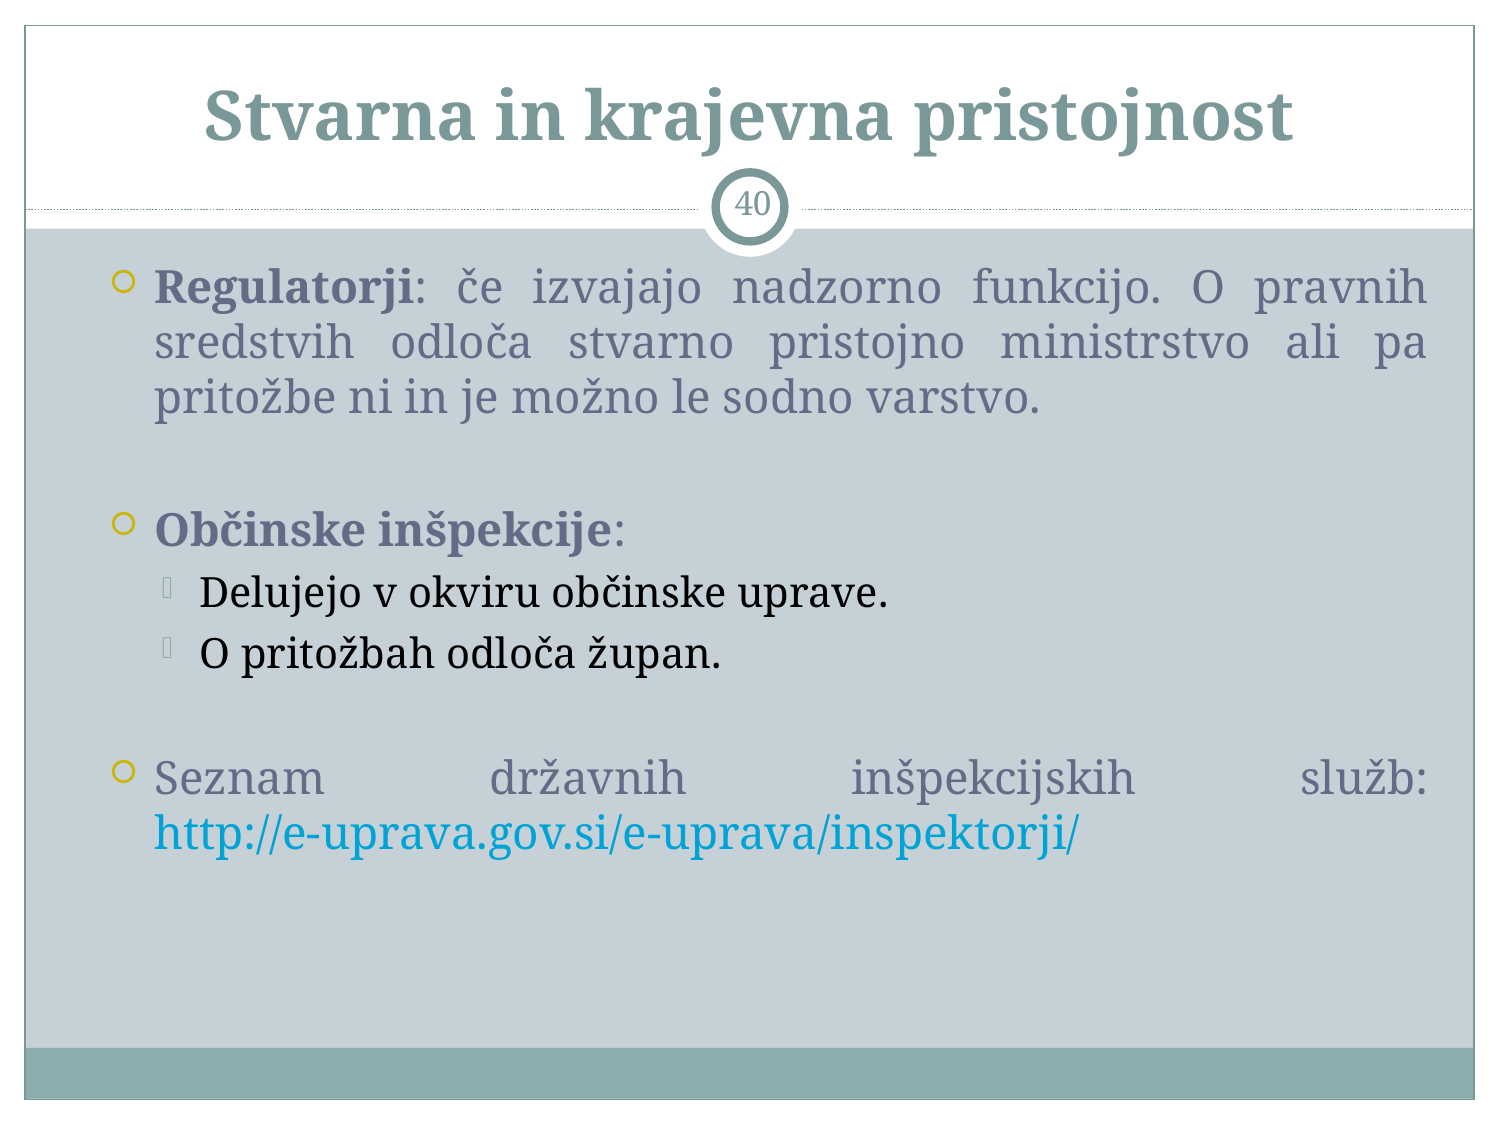

# Stvarna in krajevna pristojnost
Regulatorji: če izvajajo nadzorno funkcijo. O pravnih sredstvih odloča stvarno pristojno ministrstvo ali pa pritožbe ni in je možno le sodno varstvo.
Občinske inšpekcije:
Delujejo v okviru občinske uprave.
O pritožbah odloča župan.
Seznam državnih inšpekcijskih služb: http://e-uprava.gov.si/e-uprava/inspektorji/